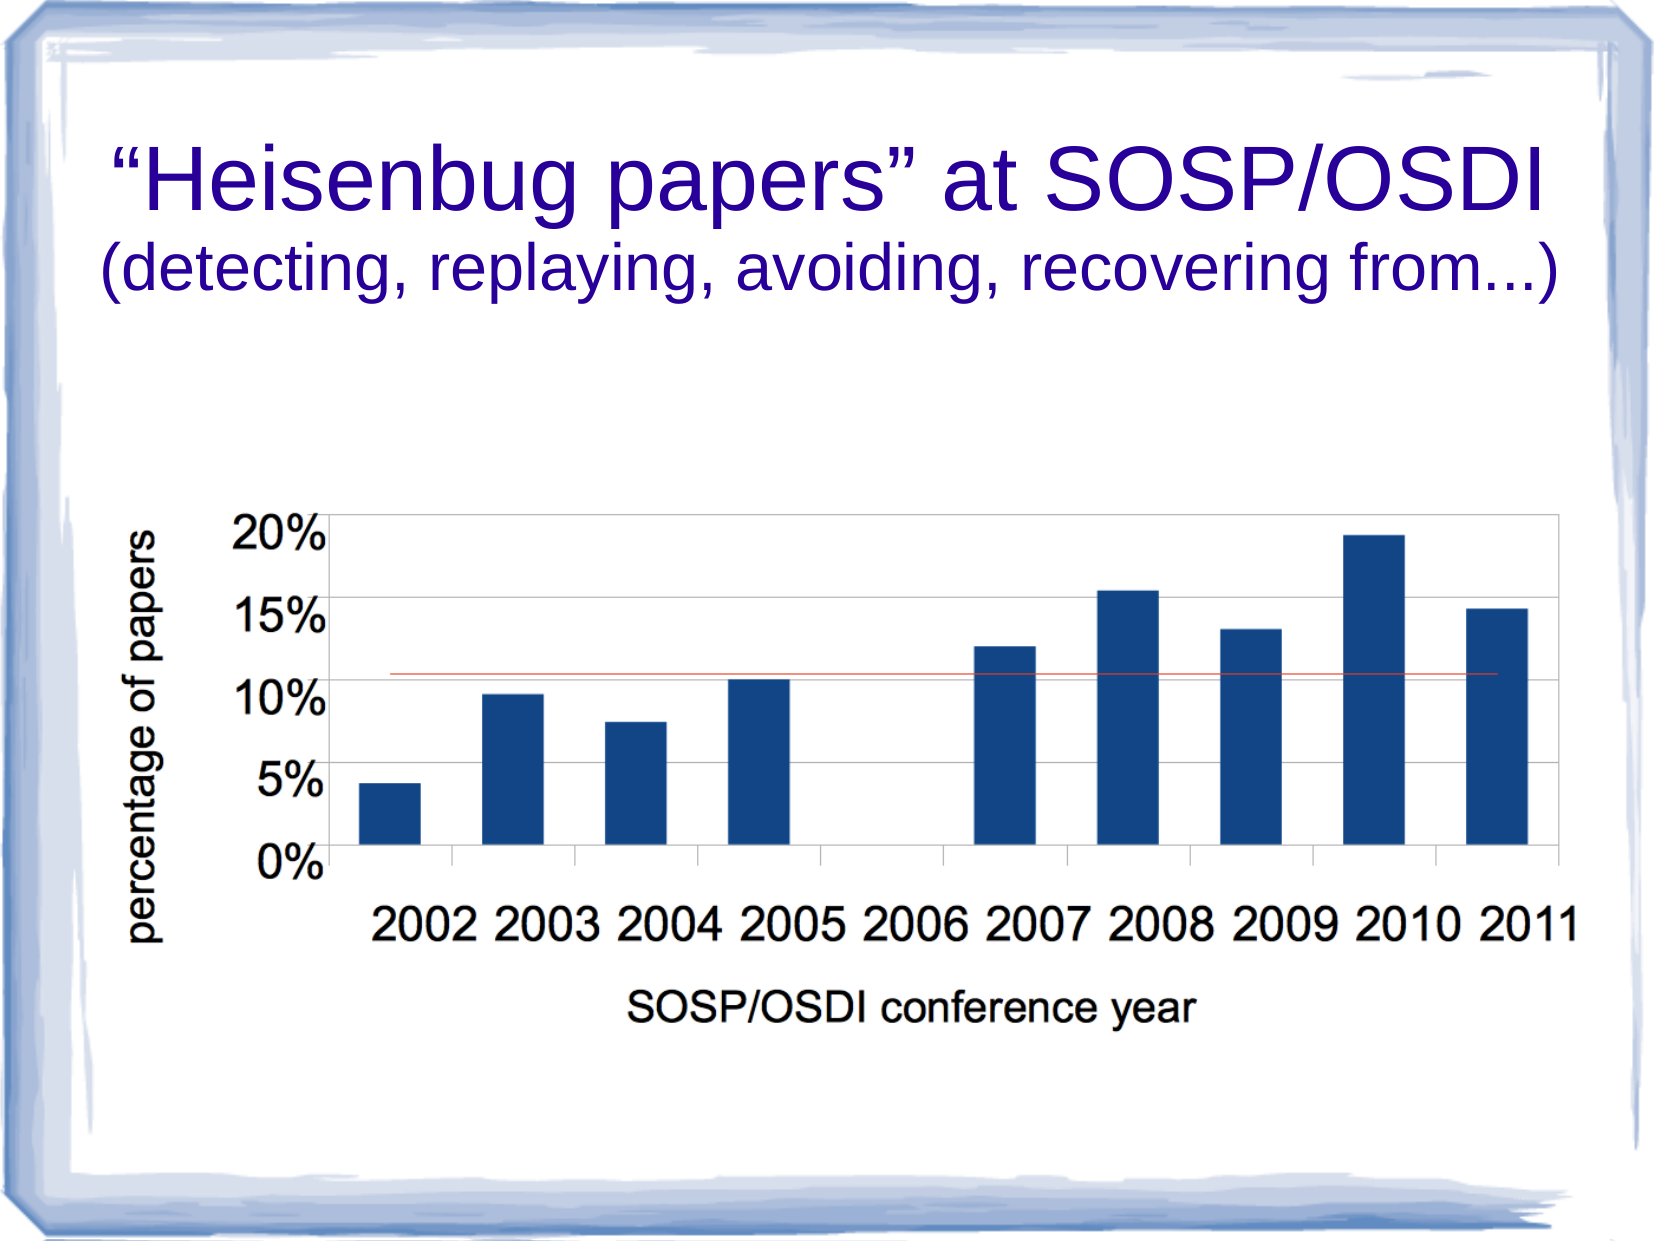

# “Heisenbug papers” at SOSP/OSDI (detecting, replaying, avoiding, recovering from...)